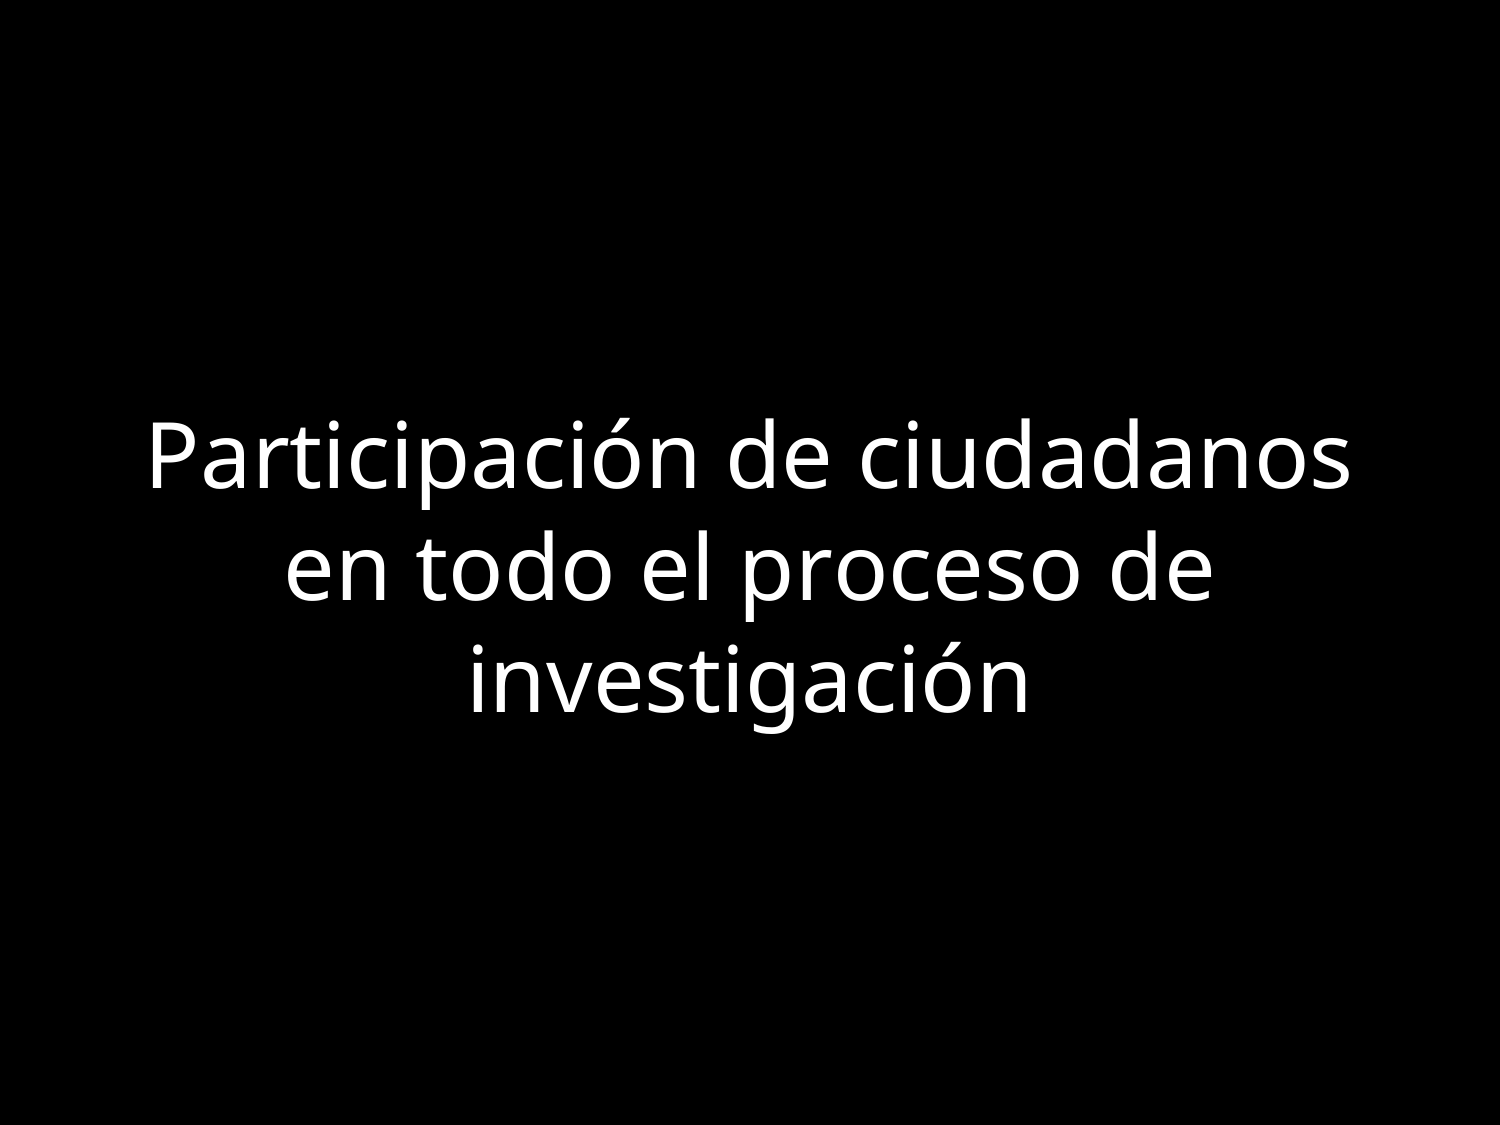

# Participación de ciudadanos en todo el proceso de investigación